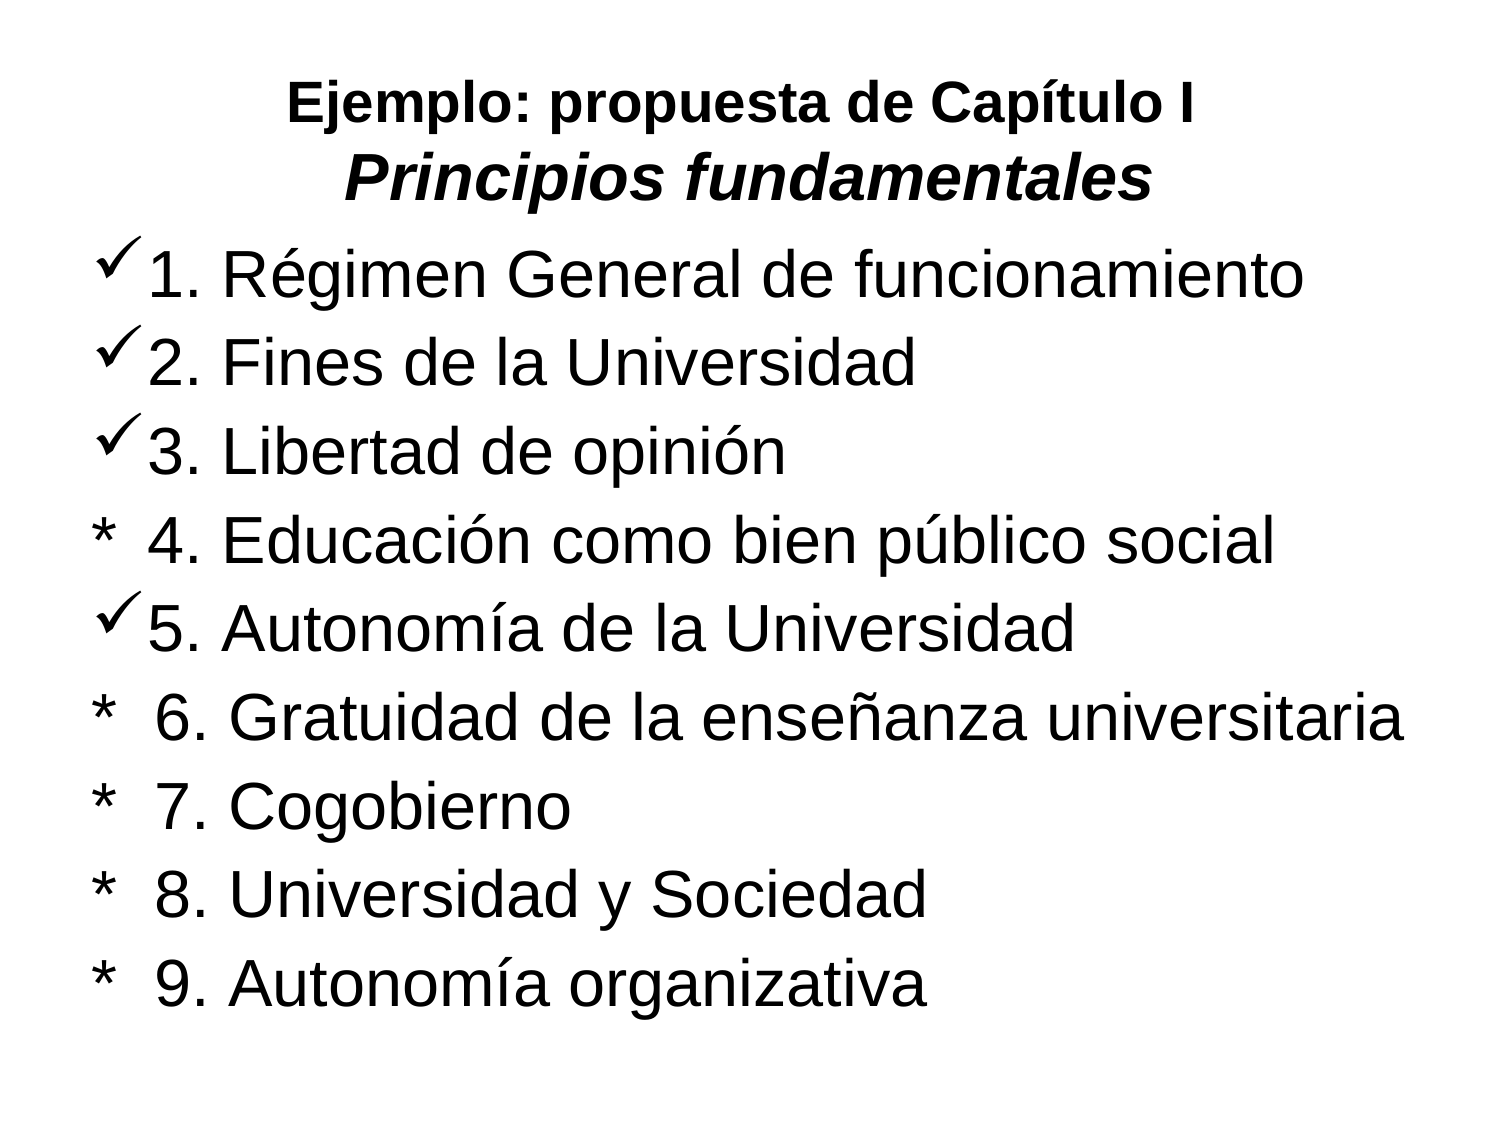

# Ejemplo: propuesta de Capítulo I Principios fundamentales
1. Régimen General de funcionamiento
2. Fines de la Universidad
3. Libertad de opinión
* 	4. Educación como bien público social
5. Autonomía de la Universidad
* 6. Gratuidad de la enseñanza universitaria
* 7. Cogobierno
* 8. Universidad y Sociedad
* 9. Autonomía organizativa